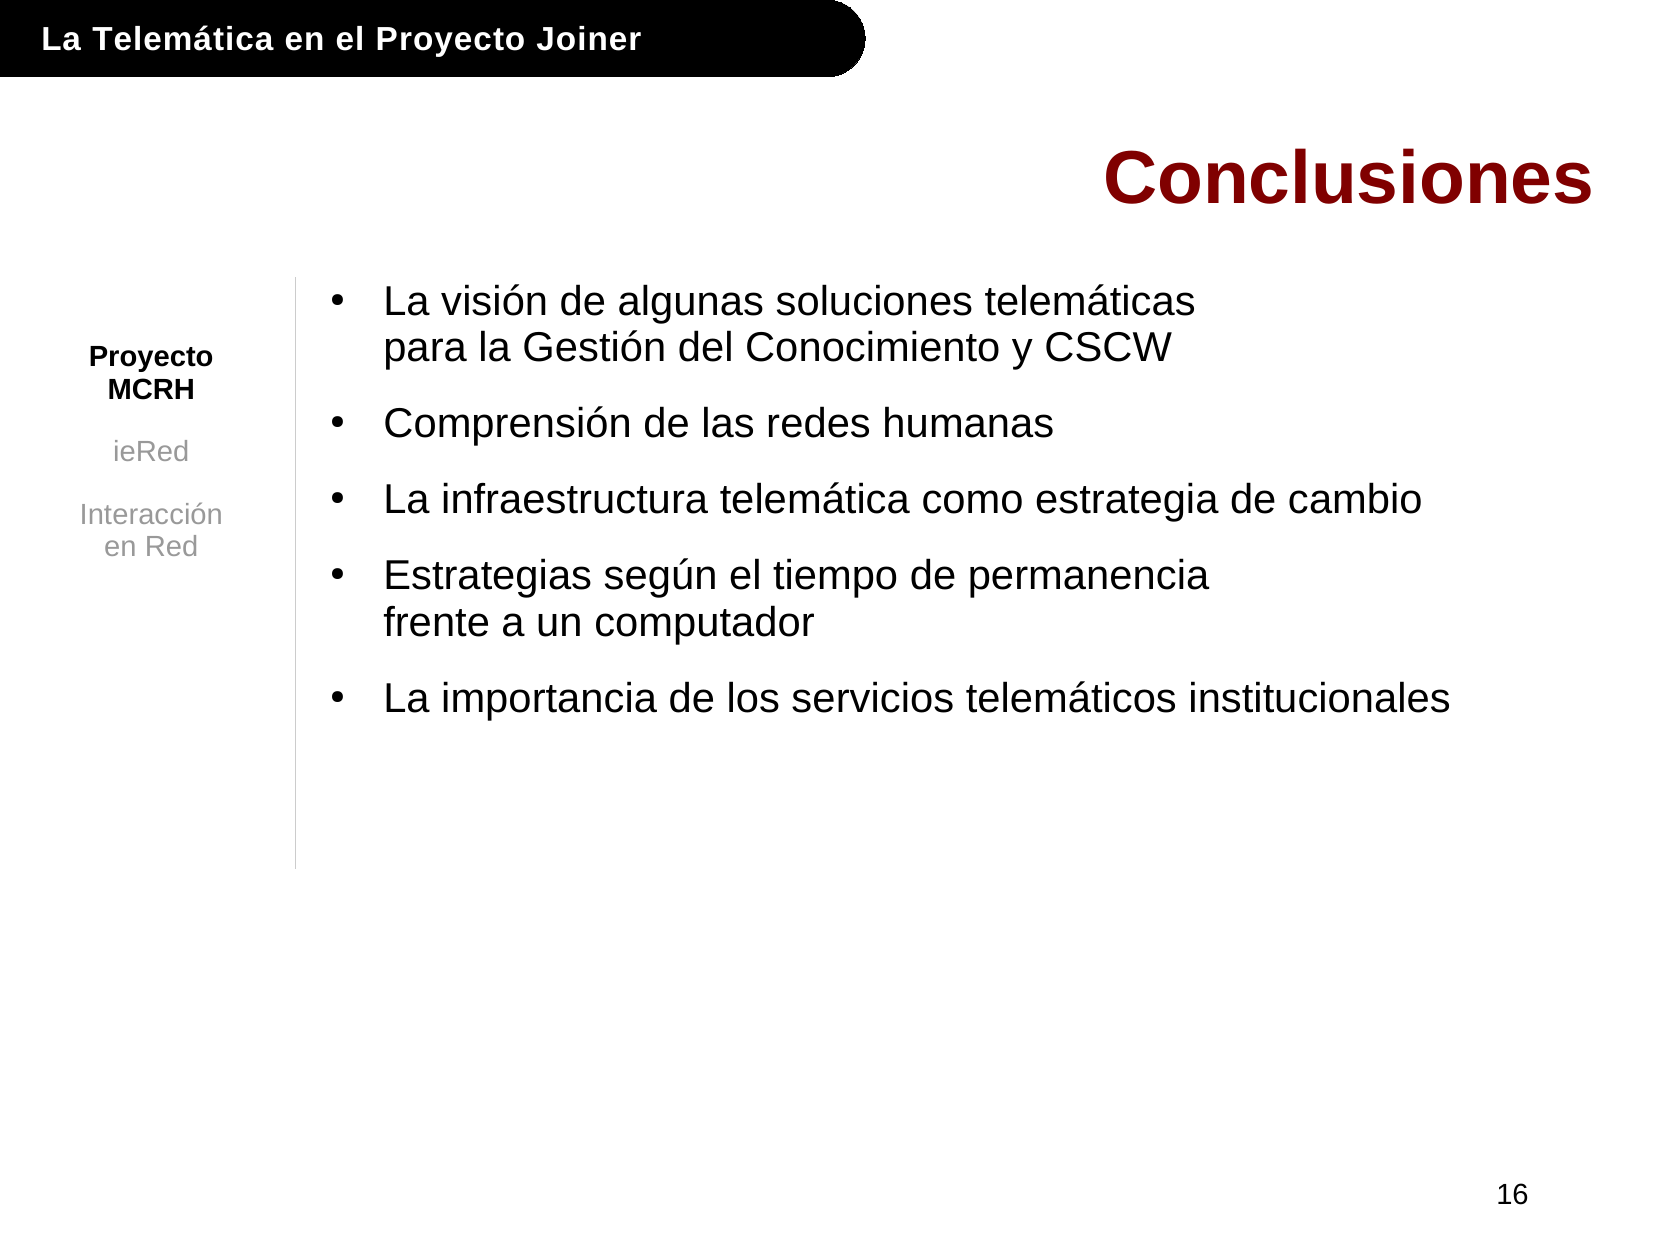

# Conclusiones
La visión de algunas soluciones telemáticas
para la Gestión del Conocimiento y CSCW
Comprensión de las redes humanas
La infraestructura telemática como estrategia de cambio
Estrategias según el tiempo de permanencia
frente a un computador
La importancia de los servicios telemáticos institucionales
Proyecto
MCRH
ieRed
Interacción
en Red